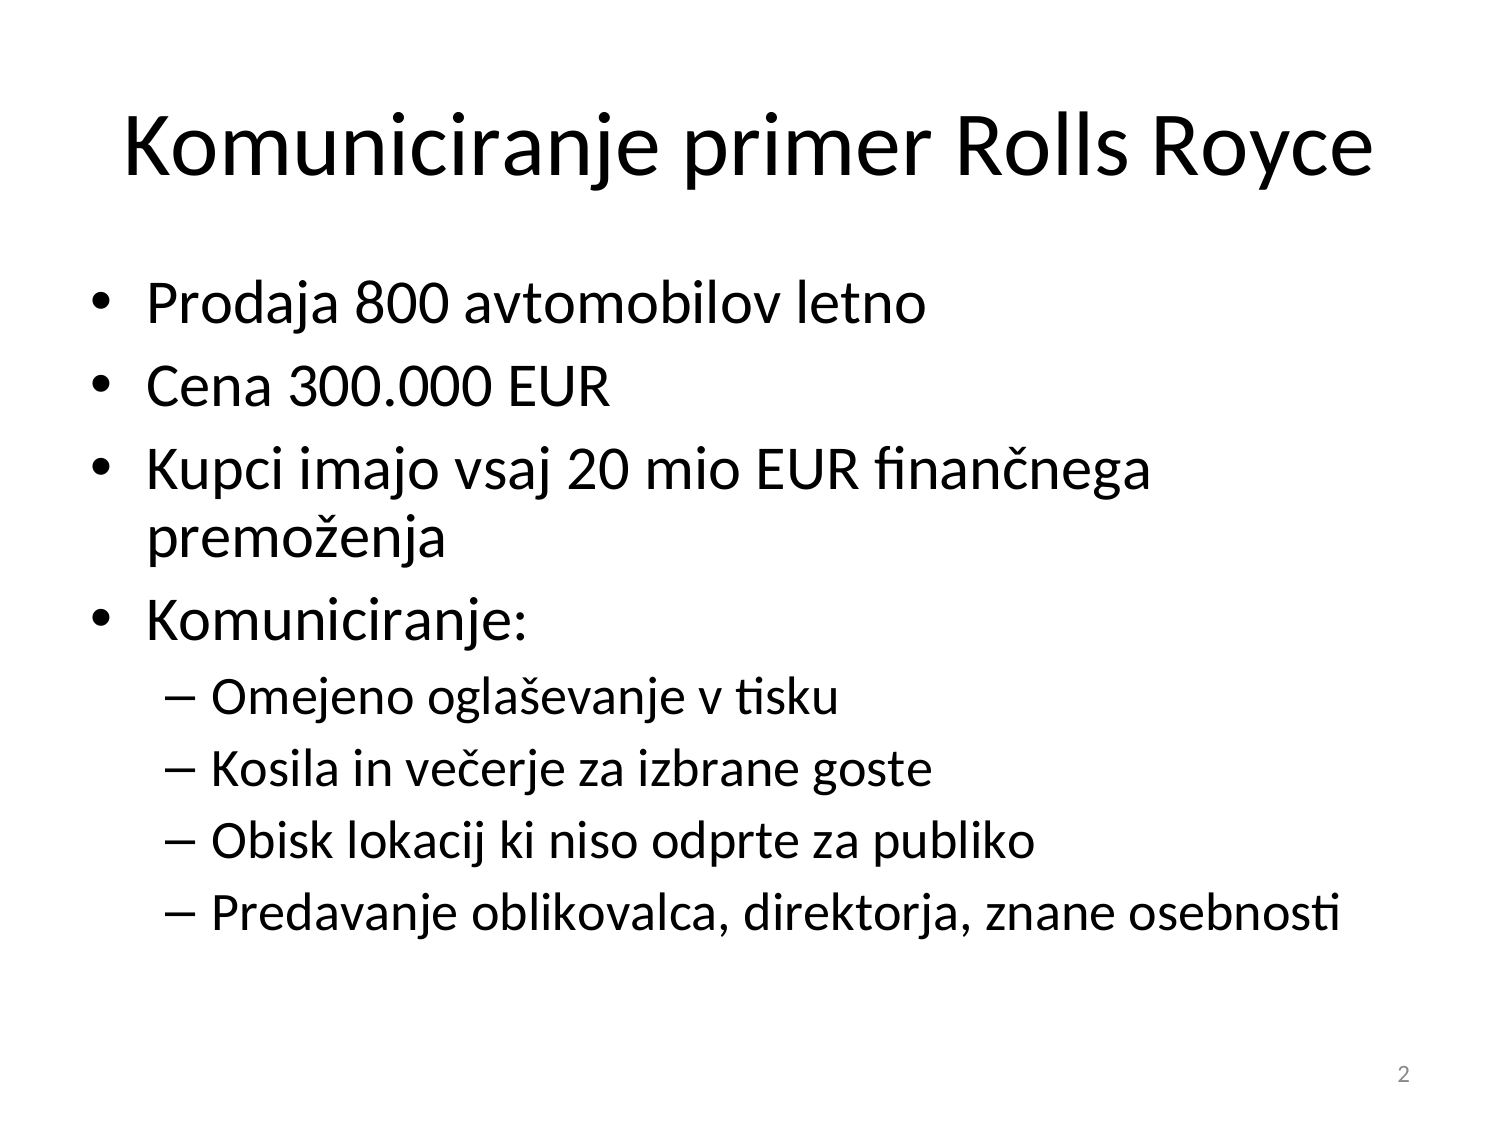

# Komuniciranje primer Rolls Royce
Prodaja 800 avtomobilov letno
Cena 300.000 EUR
Kupci imajo vsaj 20 mio EUR finančnega premoženja
Komuniciranje:
Omejeno oglaševanje v tisku
Kosila in večerje za izbrane goste
Obisk lokacij ki niso odprte za publiko
Predavanje oblikovalca, direktorja, znane osebnosti